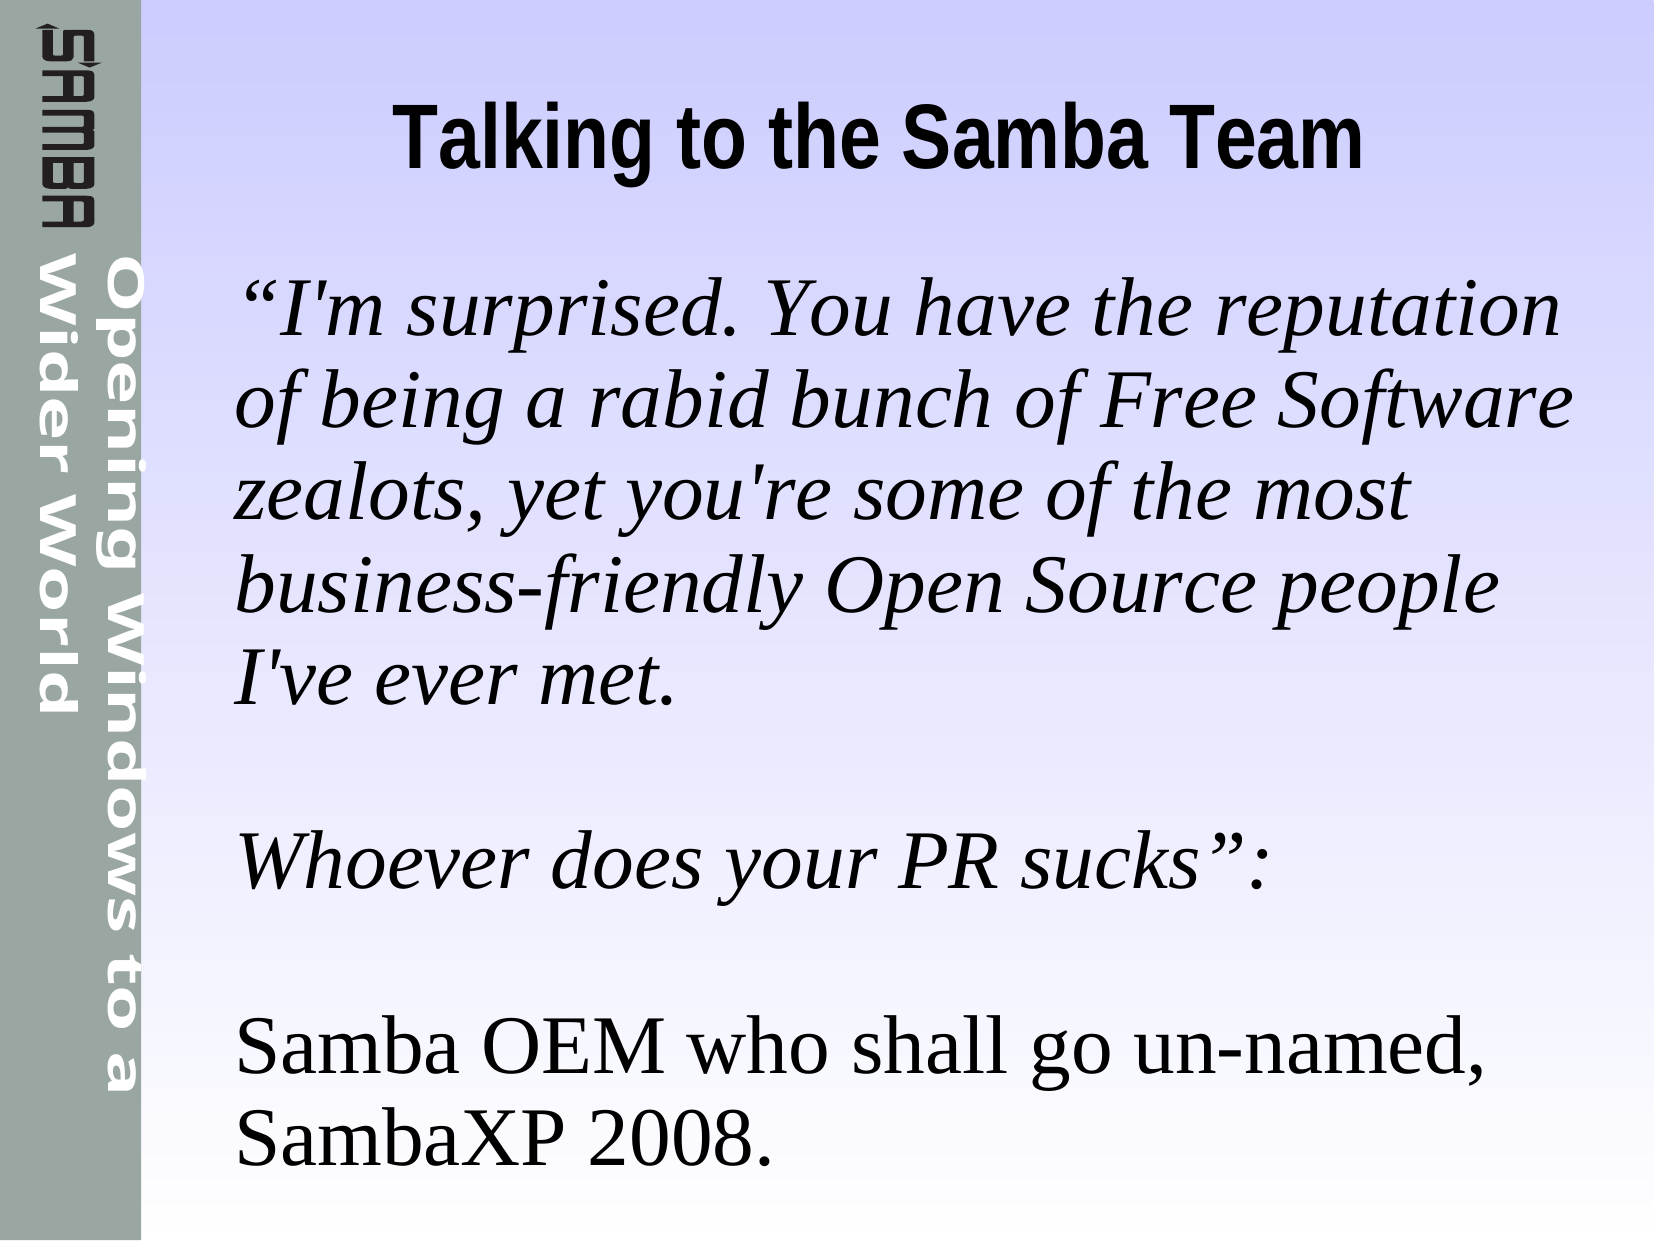

# Talking to the Samba Team
“I'm surprised. You have the reputation
of being a rabid bunch of Free Software
zealots, yet you're some of the most
business-friendly Open Source people
I've ever met.
Whoever does your PR sucks”:
Samba OEM who shall go un-named,
SambaXP 2008.